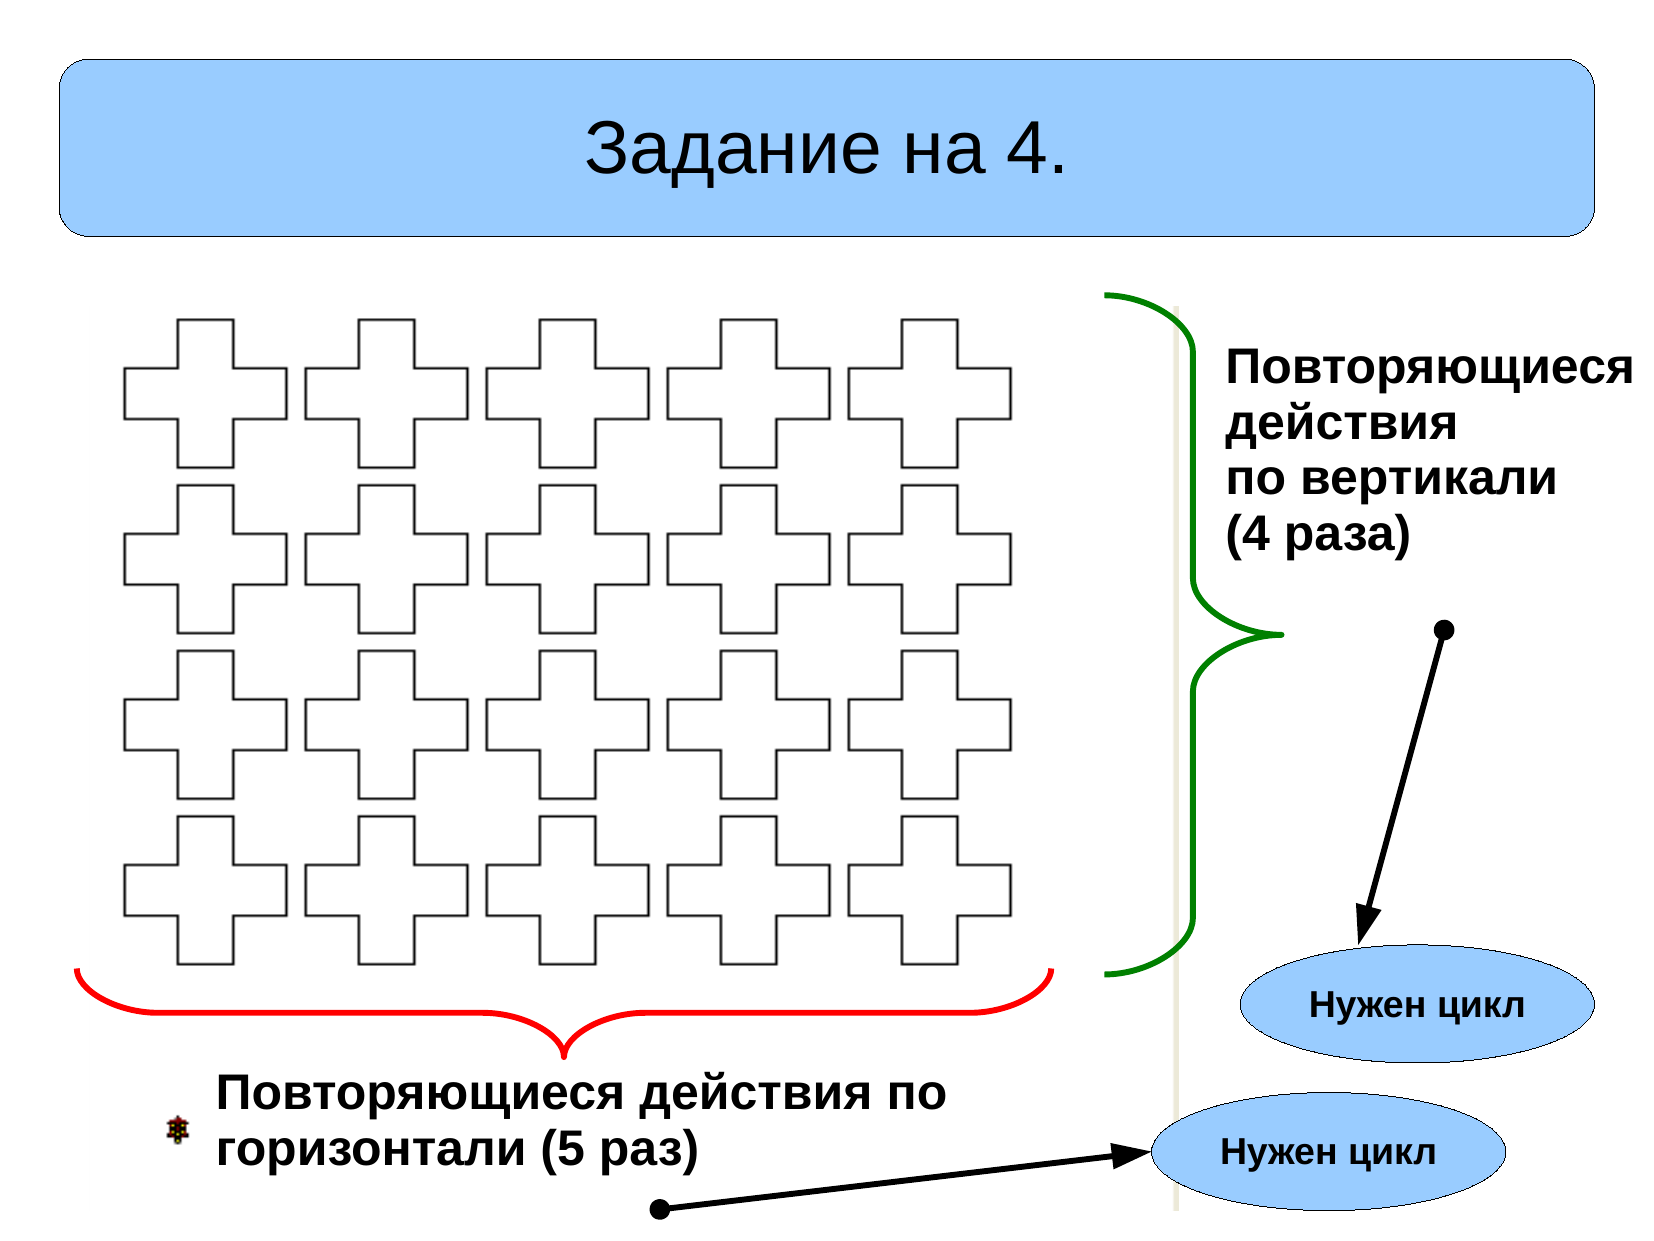

Задание на 4.
Повторяющиеся действия
по вертикали
(4 раза)
Нужен цикл
Повторяющиеся действия по горизонтали (5 раз)
Нужен цикл